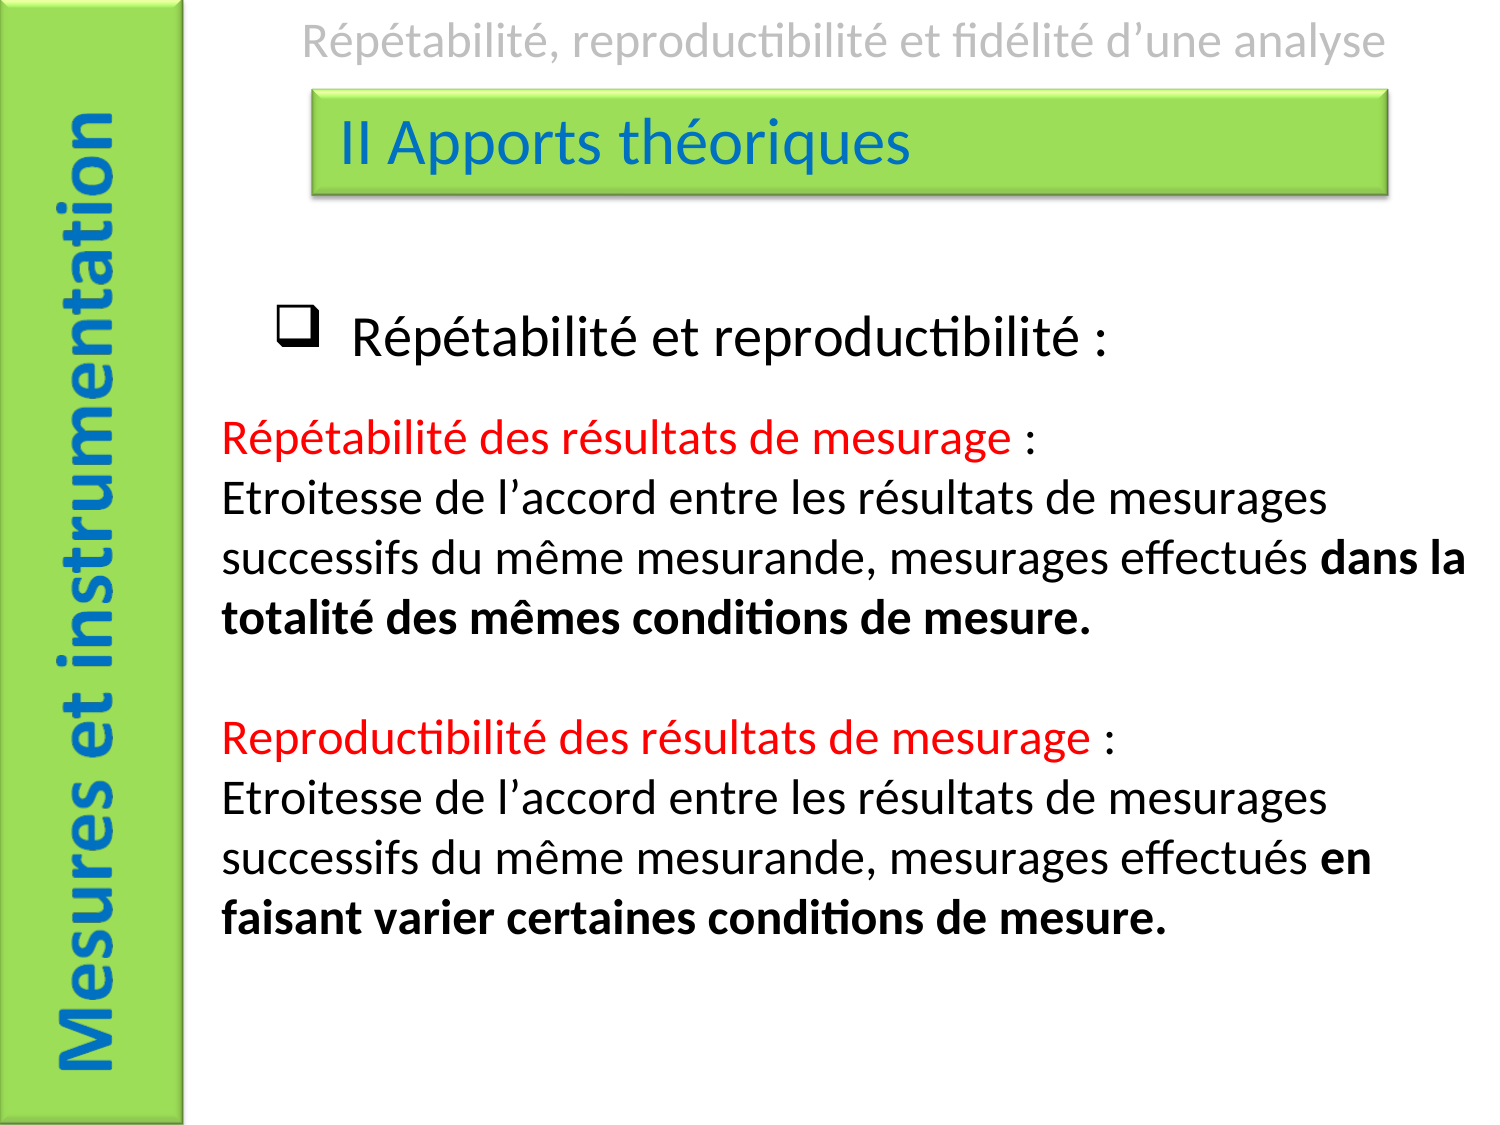

Répétabilité, reproductibilité et fidélité d’une analyse
II Apports théoriques
 Répétabilité et reproductibilité :
Répétabilité des résultats de mesurage :
Etroitesse de l’accord entre les résultats de mesurages successifs du même mesurande, mesurages effectués dans la totalité des mêmes conditions de mesure.
Reproductibilité des résultats de mesurage :
Etroitesse de l’accord entre les résultats de mesurages successifs du même mesurande, mesurages effectués en faisant varier certaines conditions de mesure.